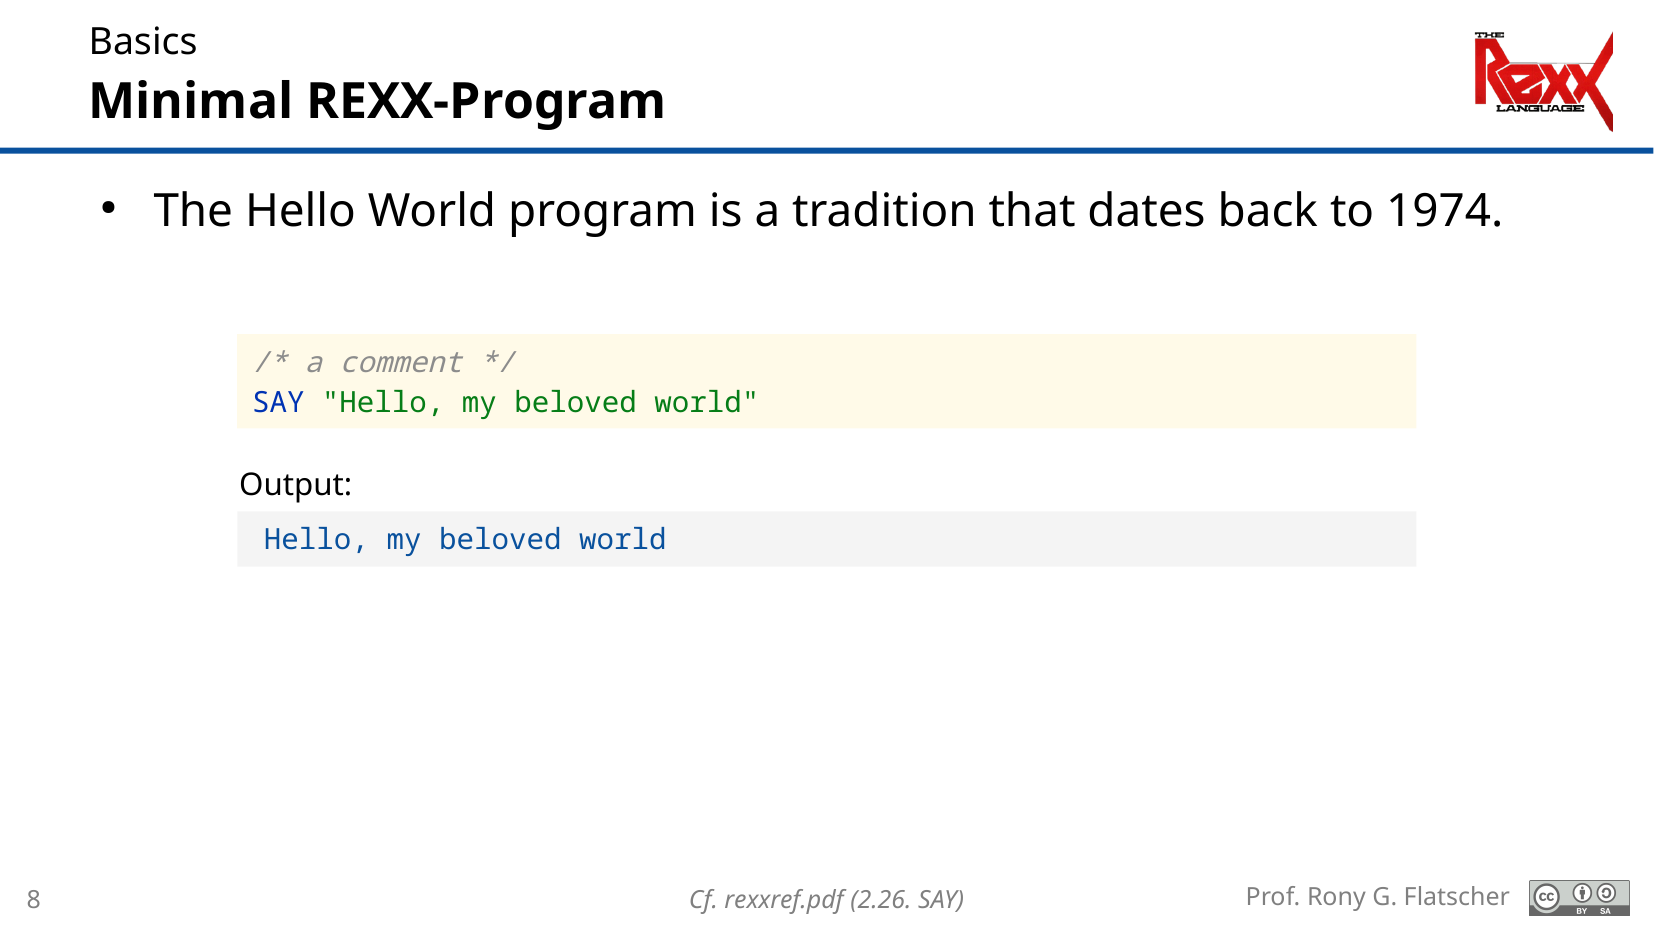

# Basics Minimal REXX-Program
The Hello World program is a tradition that dates back to 1974.
/* a comment */
SAY "Hello, my beloved world"
Output:
Hello, my beloved world
Cf. rexxref.pdf (2.26. SAY)